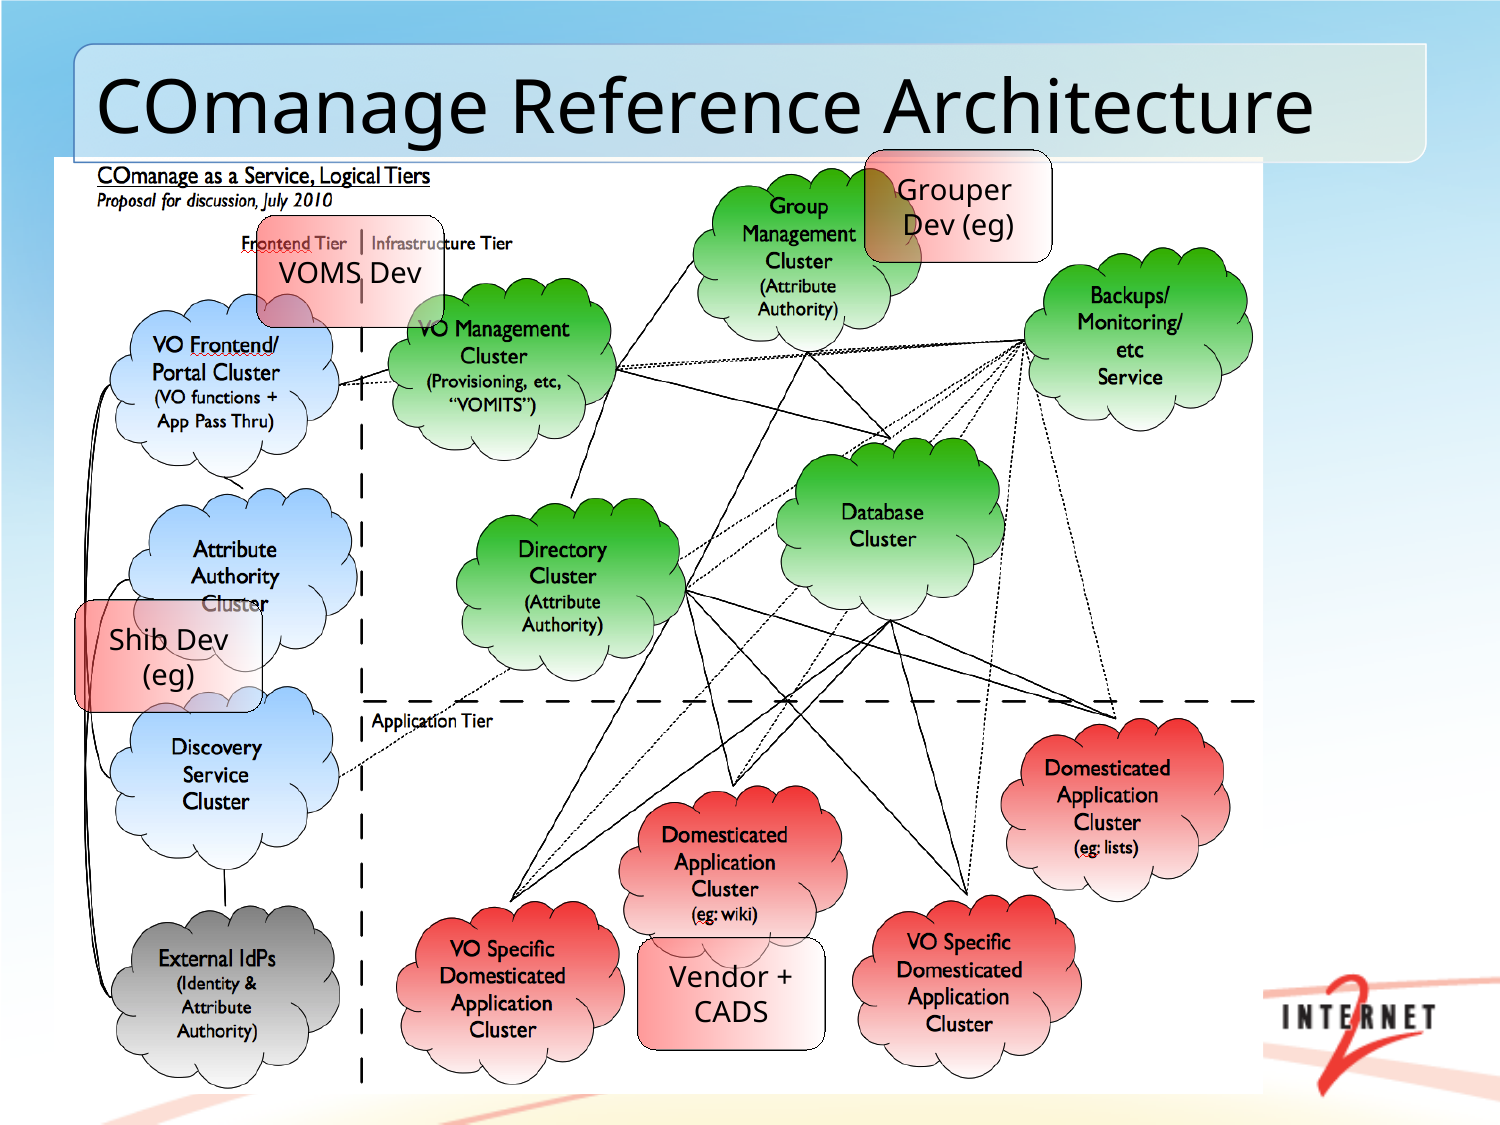

COmanage Reference Architecture
Grouper
Dev (eg)
#
VOMS Dev
Shib Dev
(eg)
Vendor +
CADS
 – © 2010 Internet2